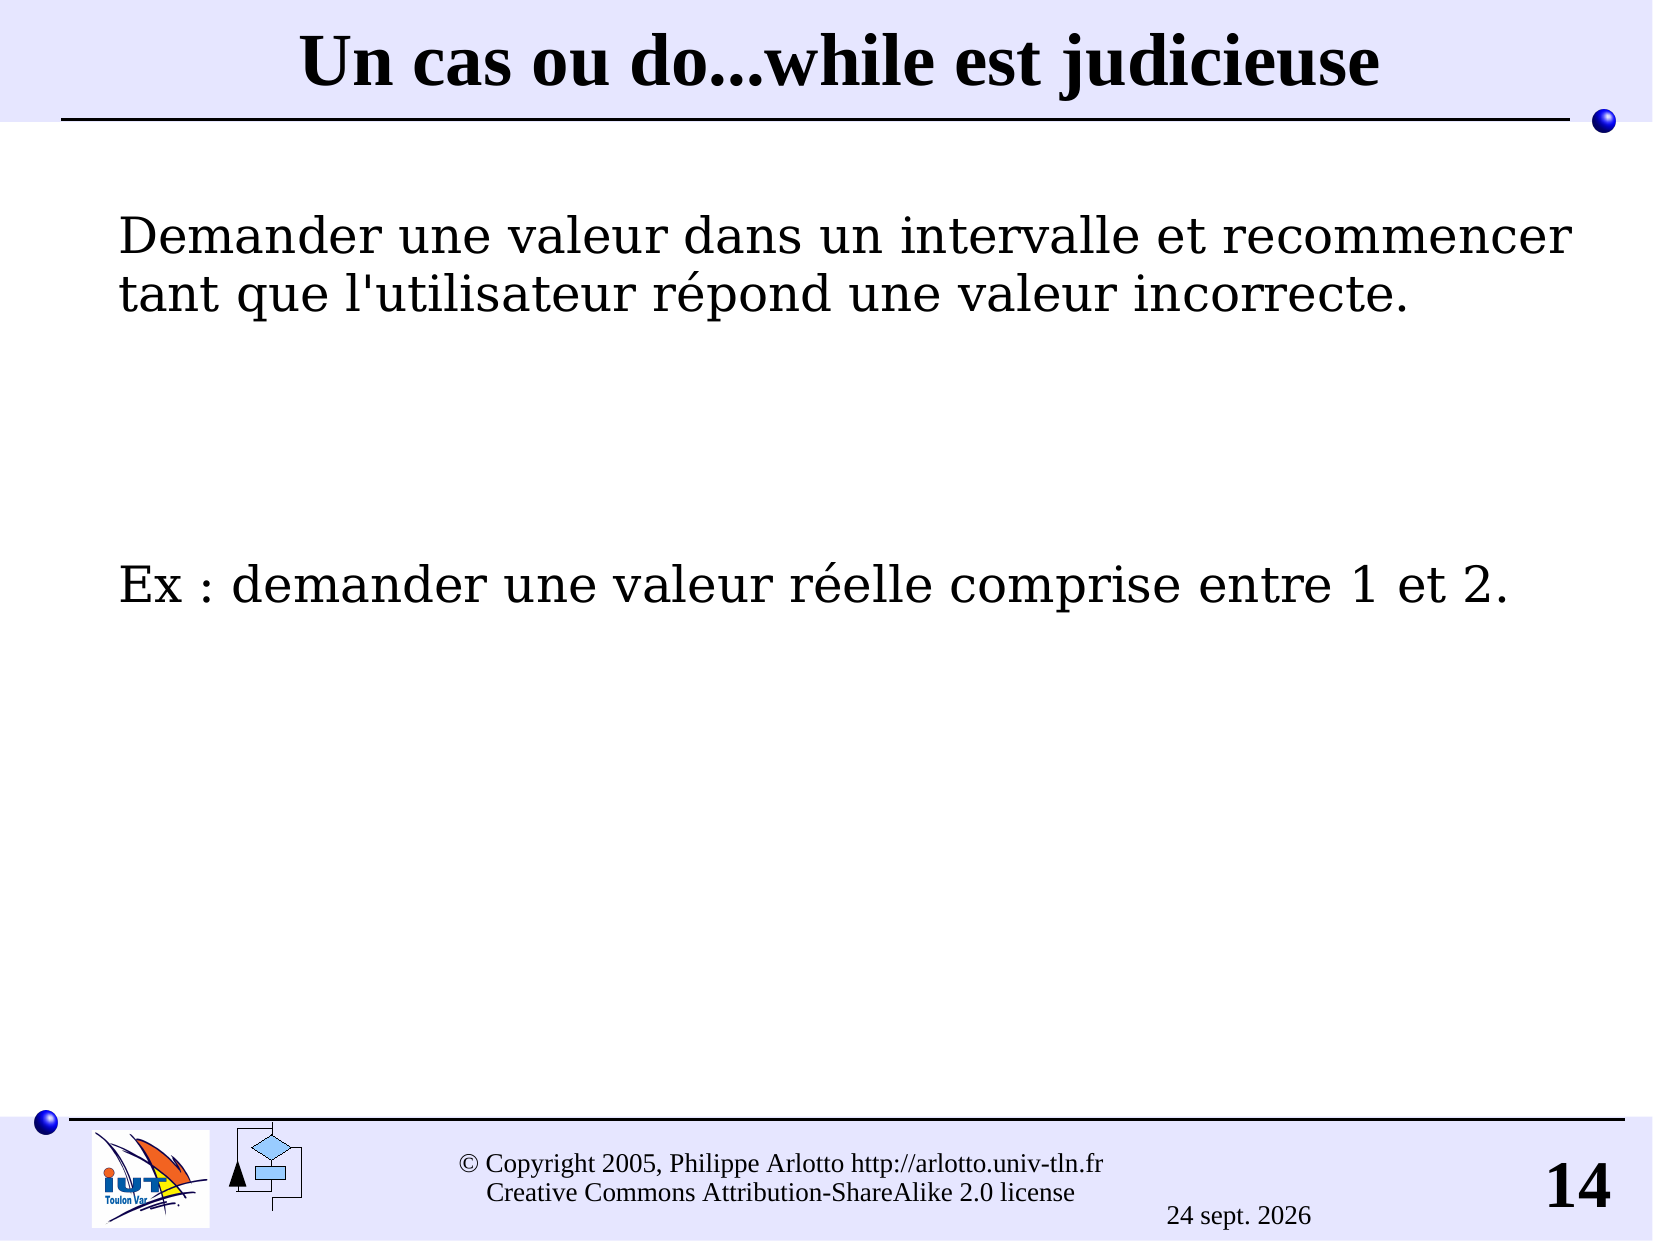

# Un cas ou do...while est judicieuse
Demander une valeur dans un intervalle et recommencer
tant que l'utilisateur répond une valeur incorrecte.
Ex : demander une valeur réelle comprise entre 1 et 2.